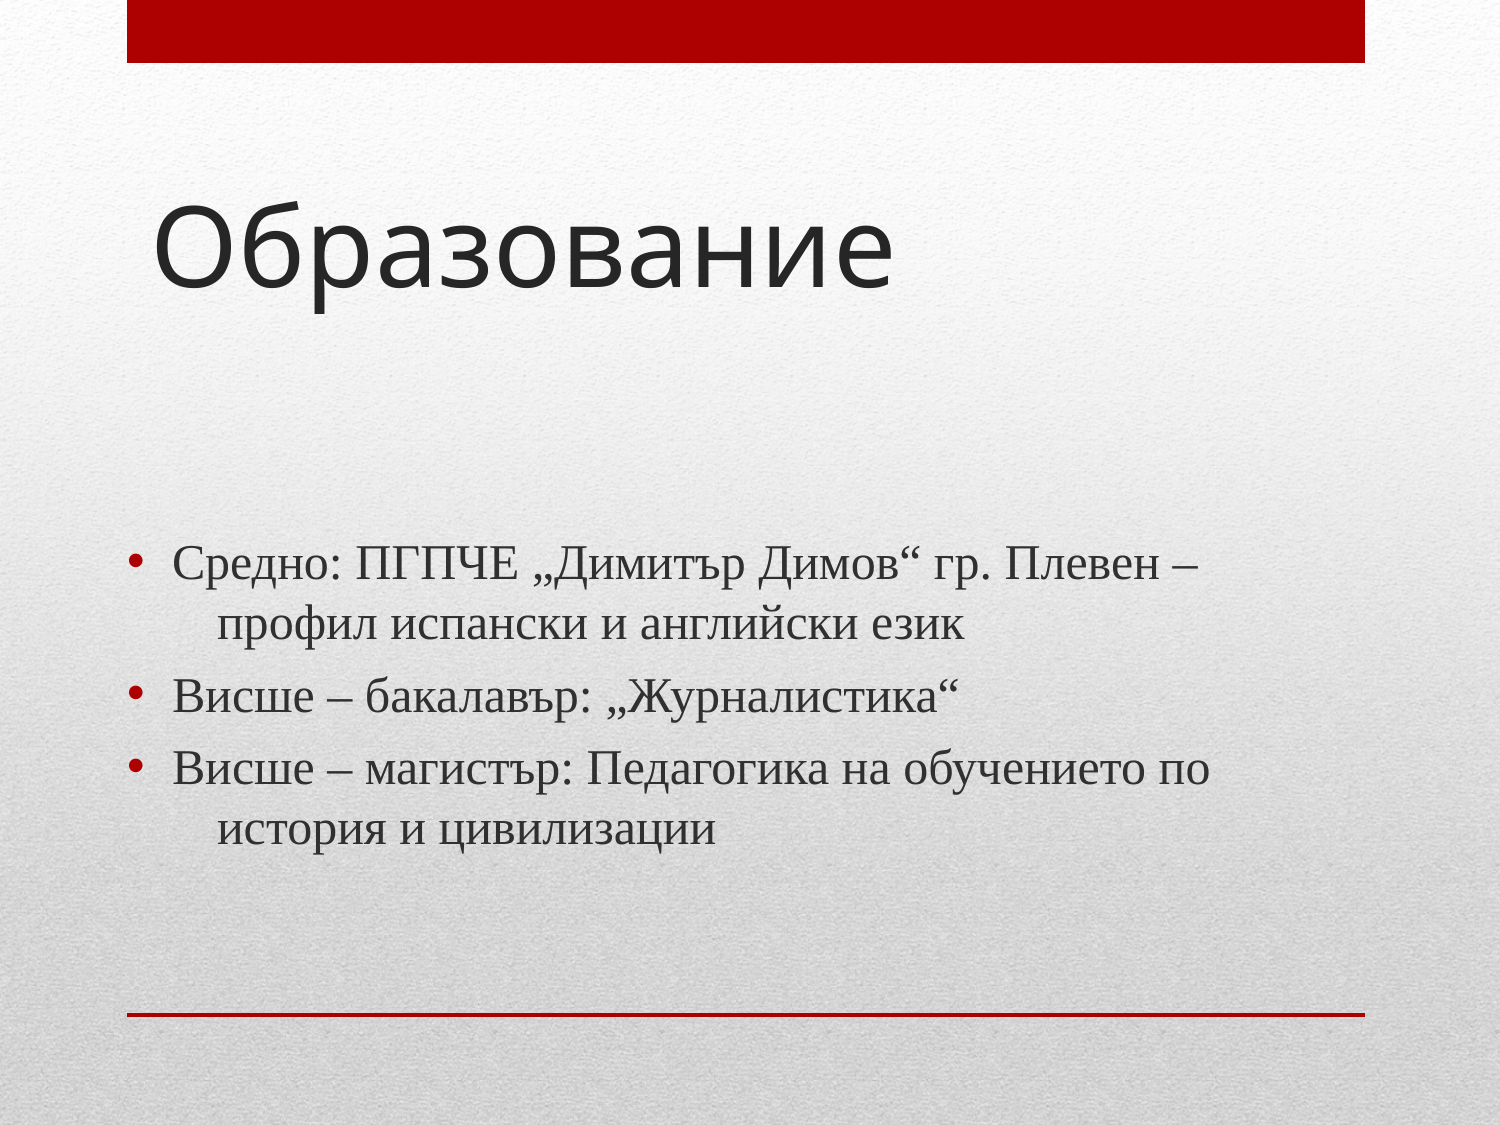

# Образование
Средно: ПГПЧЕ „Димитър Димов“ гр. Плевен – профил испански и английски език
Висше – бакалавър: „Журналистика“
Висше – магистър: Педагогика на обучението по история и цивилизации